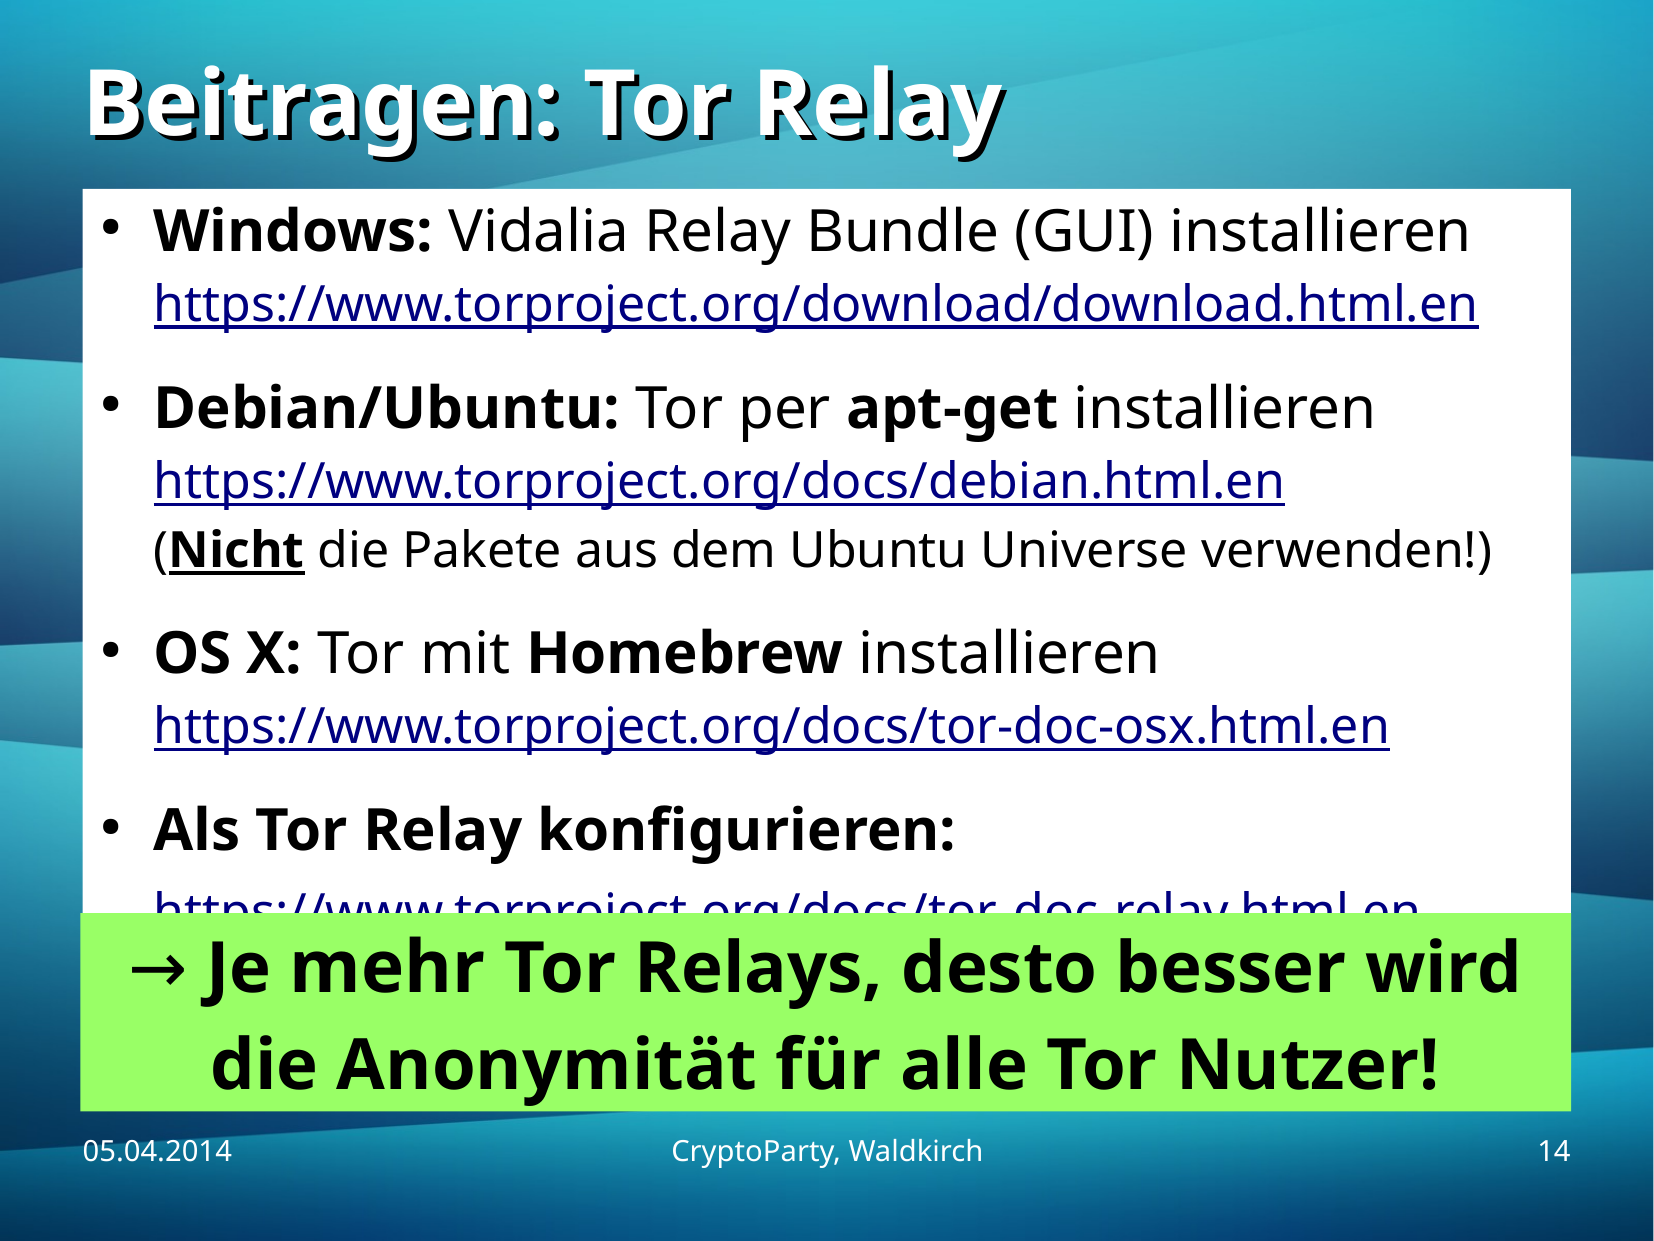

# Beitragen: Tor Relay
Windows: Vidalia Relay Bundle (GUI) installierenhttps://www.torproject.org/download/download.html.en
Debian/Ubuntu: Tor per apt-get installierenhttps://www.torproject.org/docs/debian.html.en
(Nicht die Pakete aus dem Ubuntu Universe verwenden!)
OS X: Tor mit Homebrew installierenhttps://www.torproject.org/docs/tor-doc-osx.html.en
Als Tor Relay konfigurieren:https://www.torproject.org/docs/tor-doc-relay.html.en
→ Je mehr Tor Relays, desto besser wird die Anonymität für alle Tor Nutzer!
05.04.2014
CryptoParty, Waldkirch
14